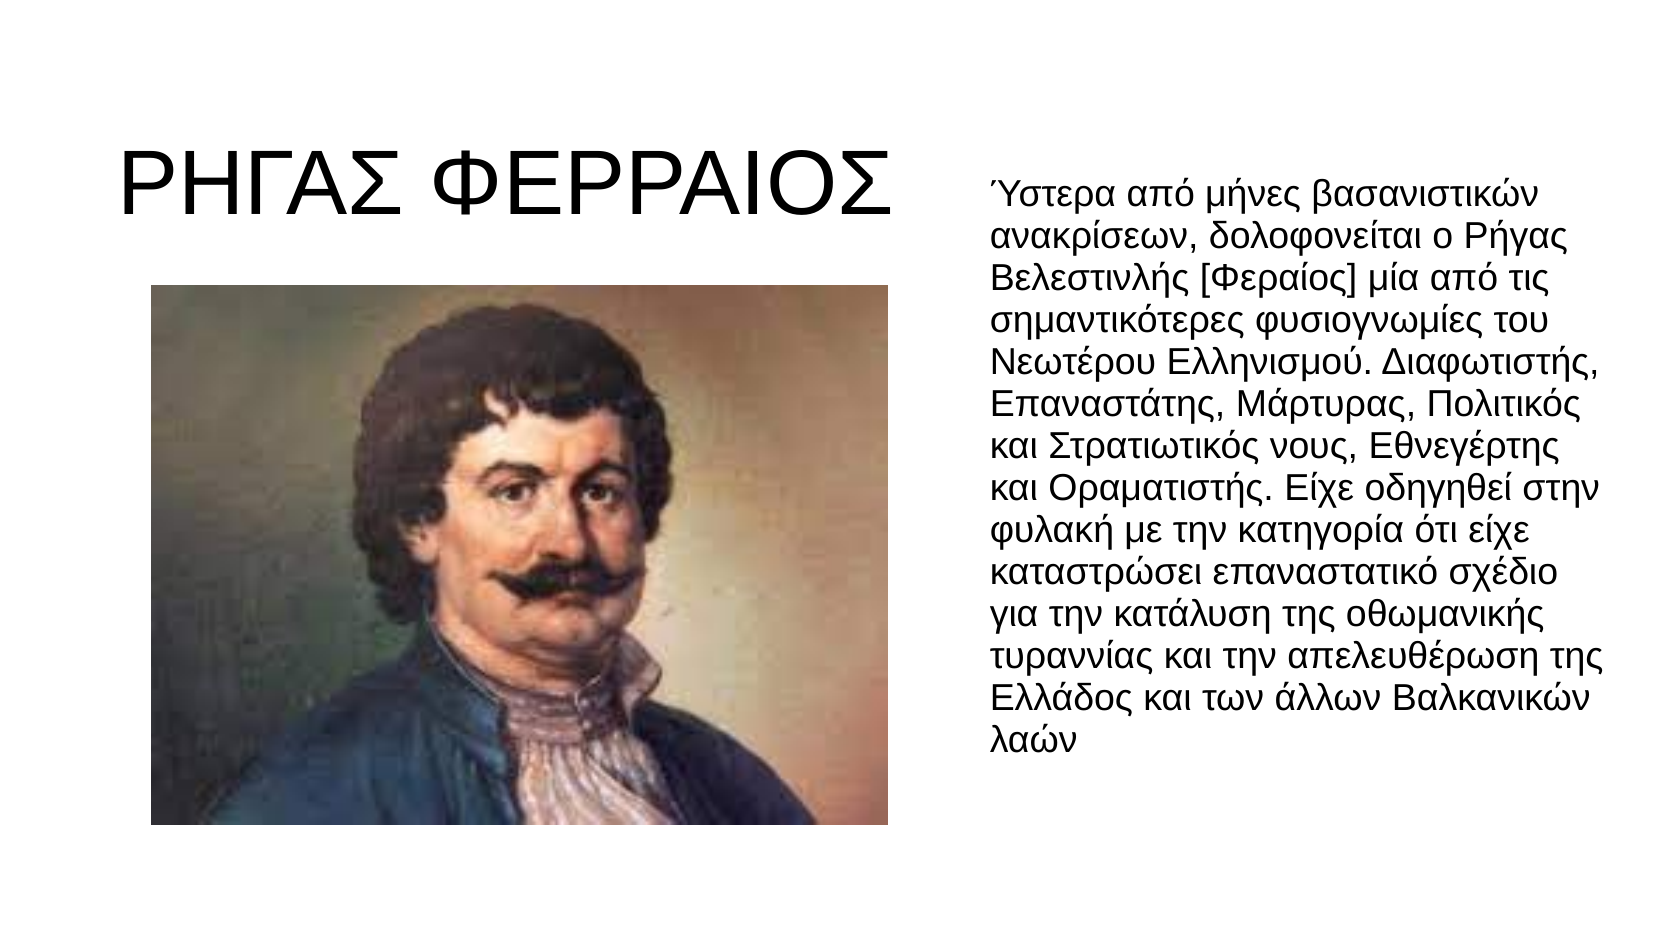

# ΡΗΓΑΣ ΦΕΡΡΑΙΟΣ
Ύστερα από μήνες βασανιστικών ανακρίσεων, δολοφονείται ο Ρήγας Βελεστινλής [Φεραίος] μία από τις σημαντικότερες φυσιογνωμίες του Νεωτέρου Ελληνισμού. Διαφωτιστής, Επαναστάτης, Μάρτυρας, Πολιτικός και Στρατιωτικός νους, Εθνεγέρτης και Οραματιστής. Είχε οδηγηθεί στην φυλακή με την κατηγορία ότι είχε καταστρώσει επαναστατικό σχέδιο για την κατάλυση της οθωμανικής τυραννίας και την απελευθέρωση της Ελλάδος και των άλλων Βαλκανικών λαών